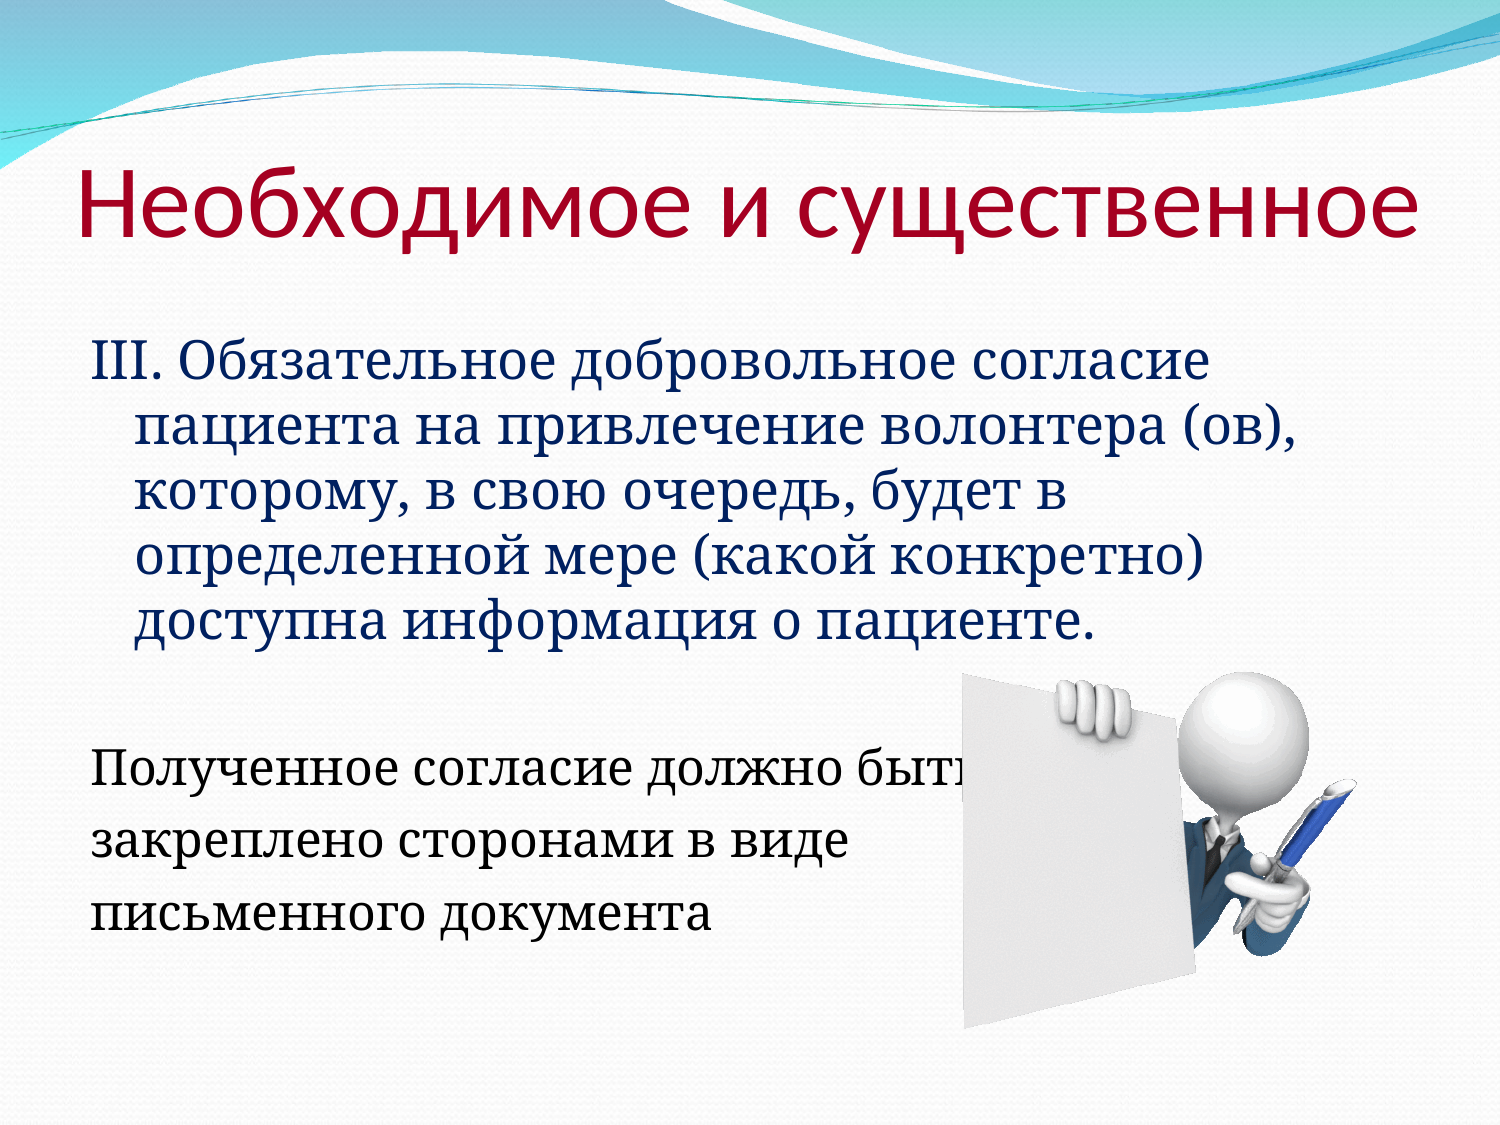

# Необходимое и существенное
III. Обязательное добровольное согласие пациента на привлечение волонтера (ов), которому, в свою очередь, будет в определенной мере (какой конкретно) доступна информация о пациенте.
Полученное согласие должно быть
закреплено сторонами в виде
письменного документа